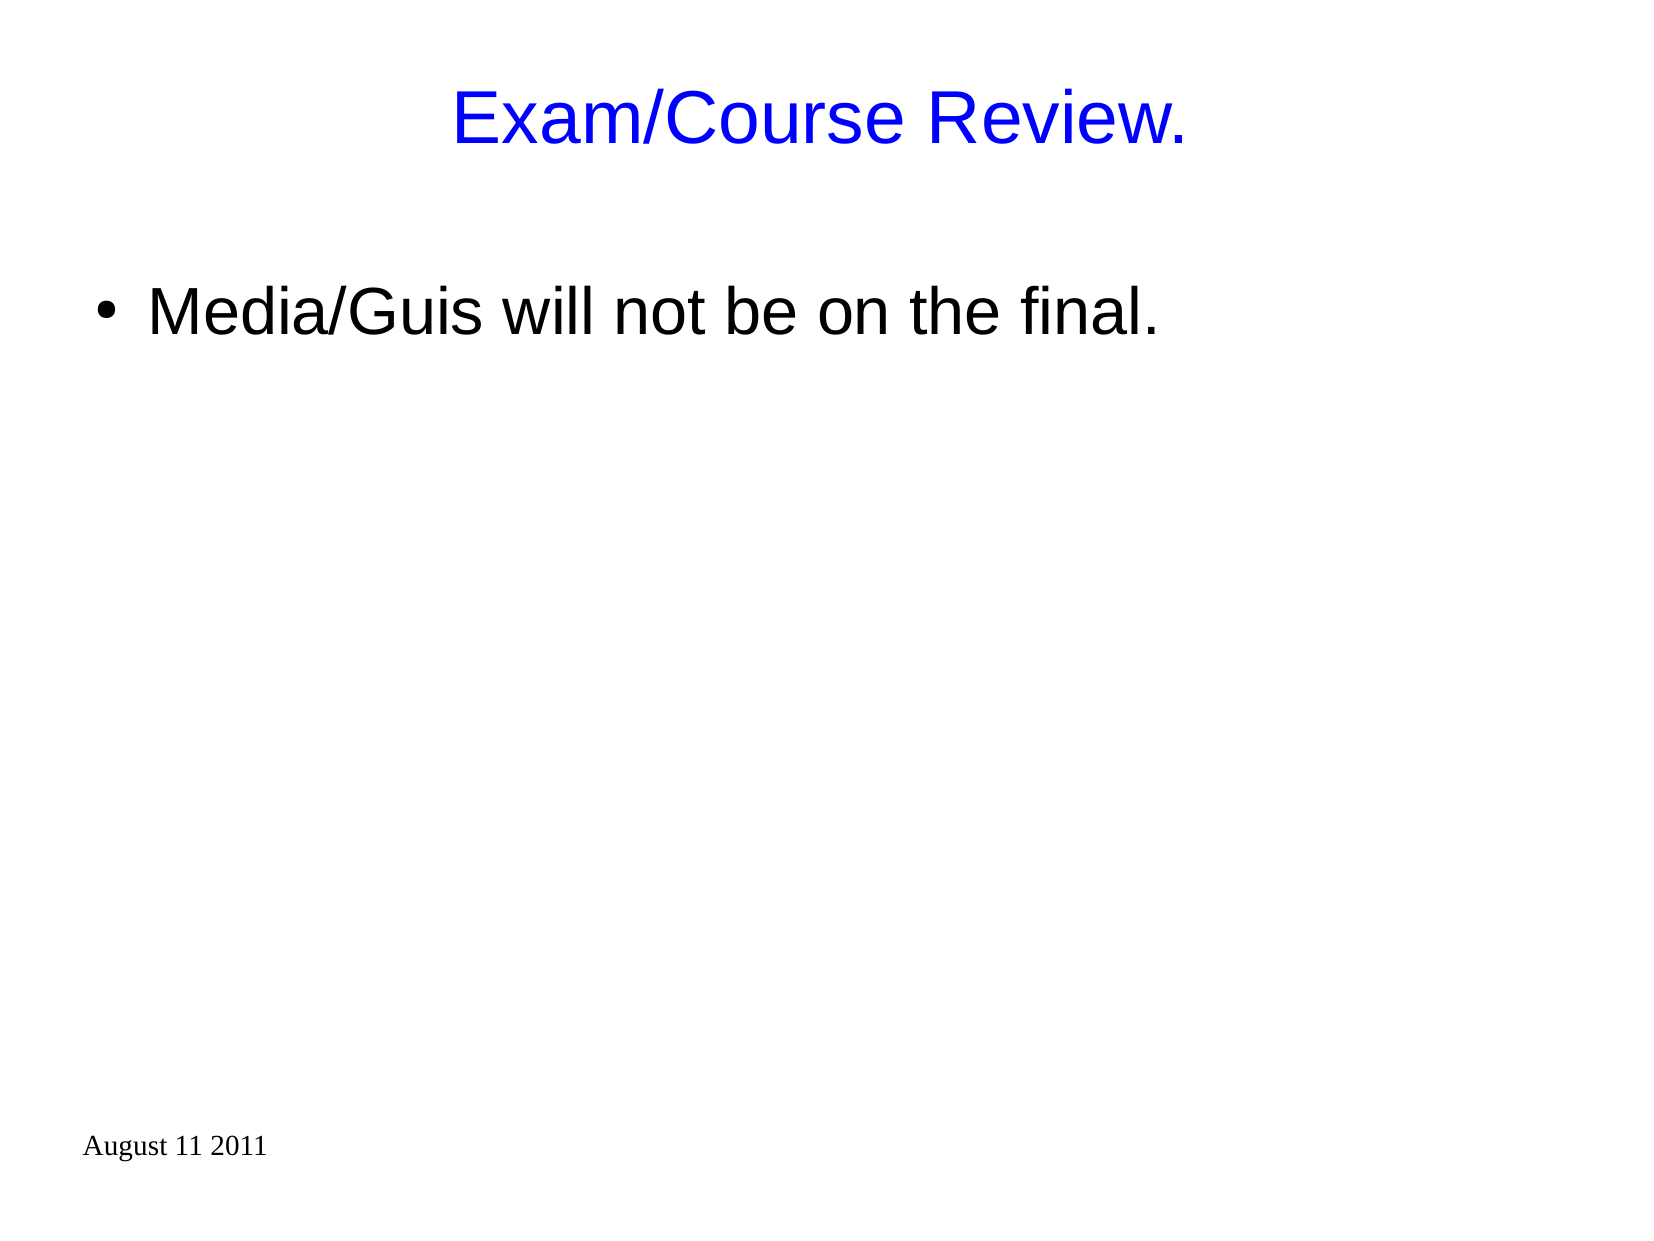

# Exam/Course Review.
Media/Guis will not be on the final.
August 11 2011